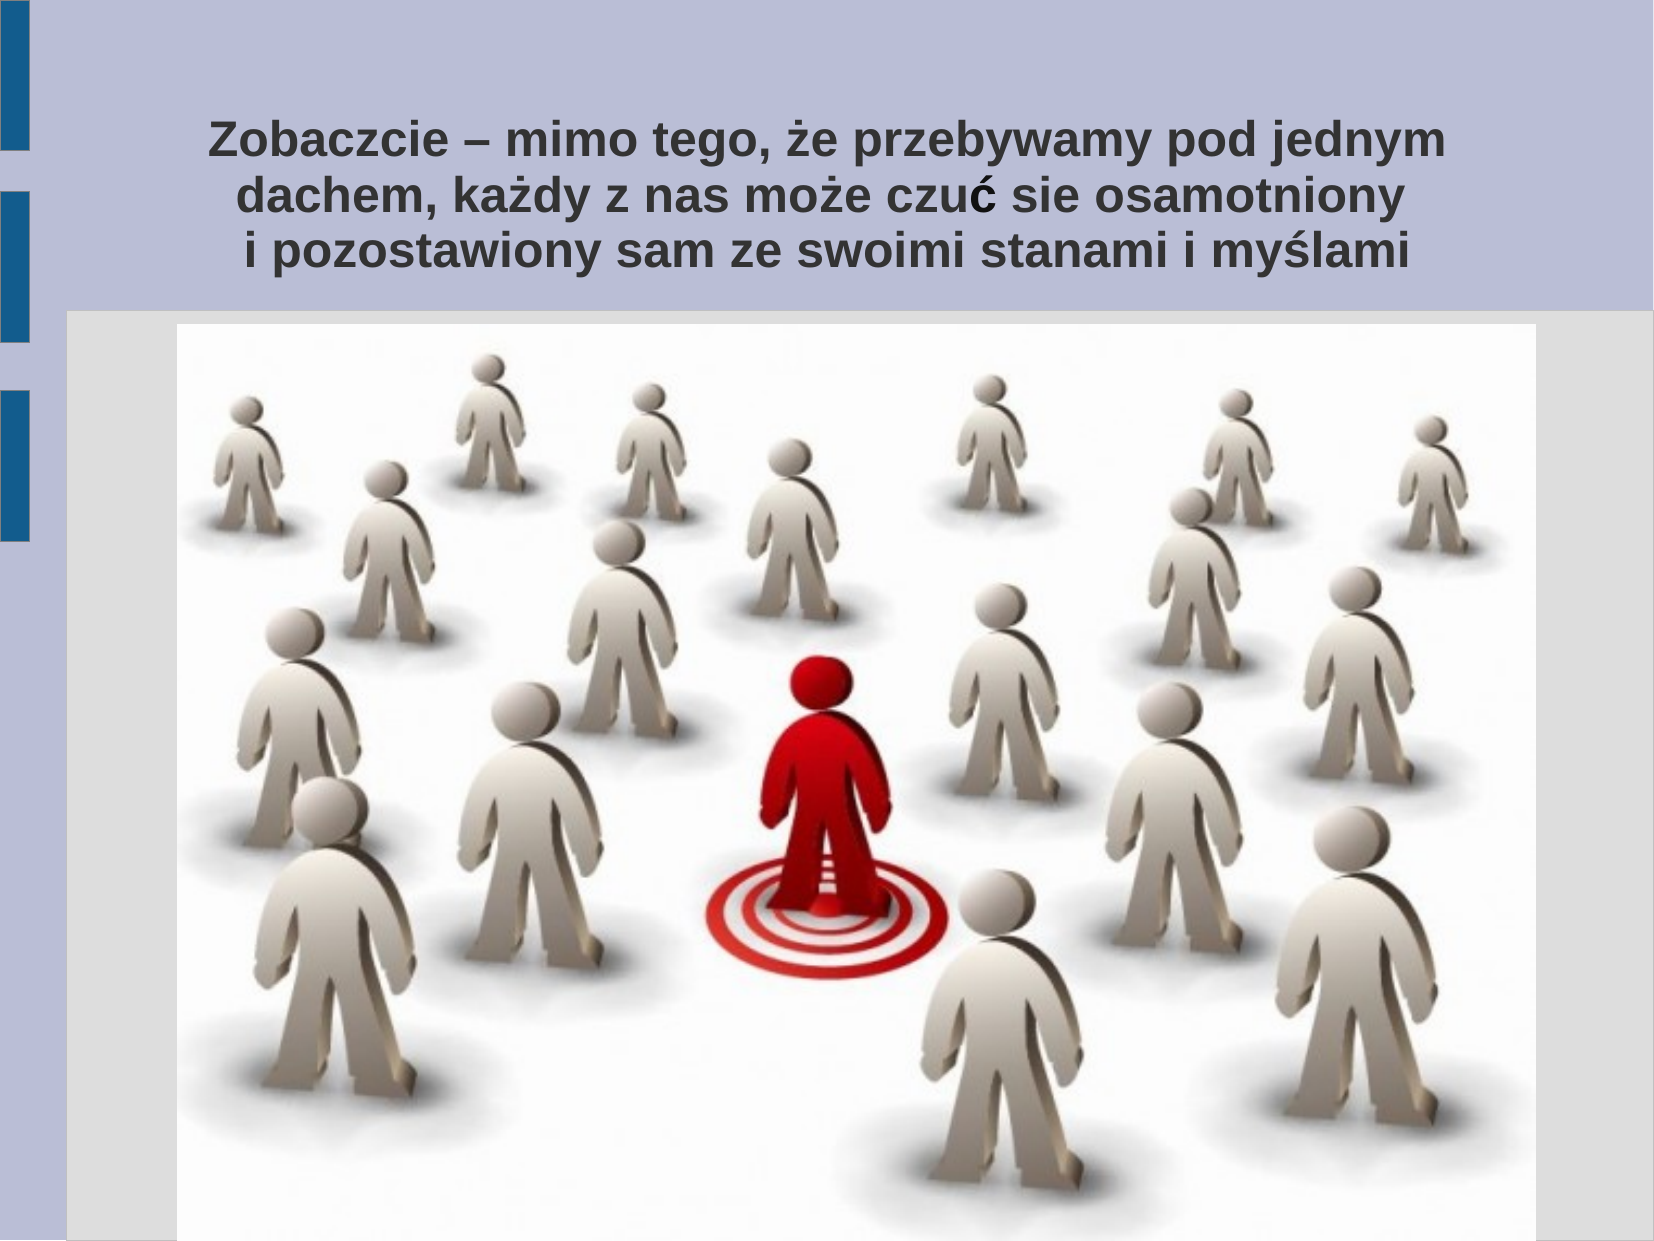

# Zobaczcie – mimo tego, że przebywamy pod jednym dachem, każdy z nas może czuć sie osamotniony i pozostawiony sam ze swoimi stanami i myślami